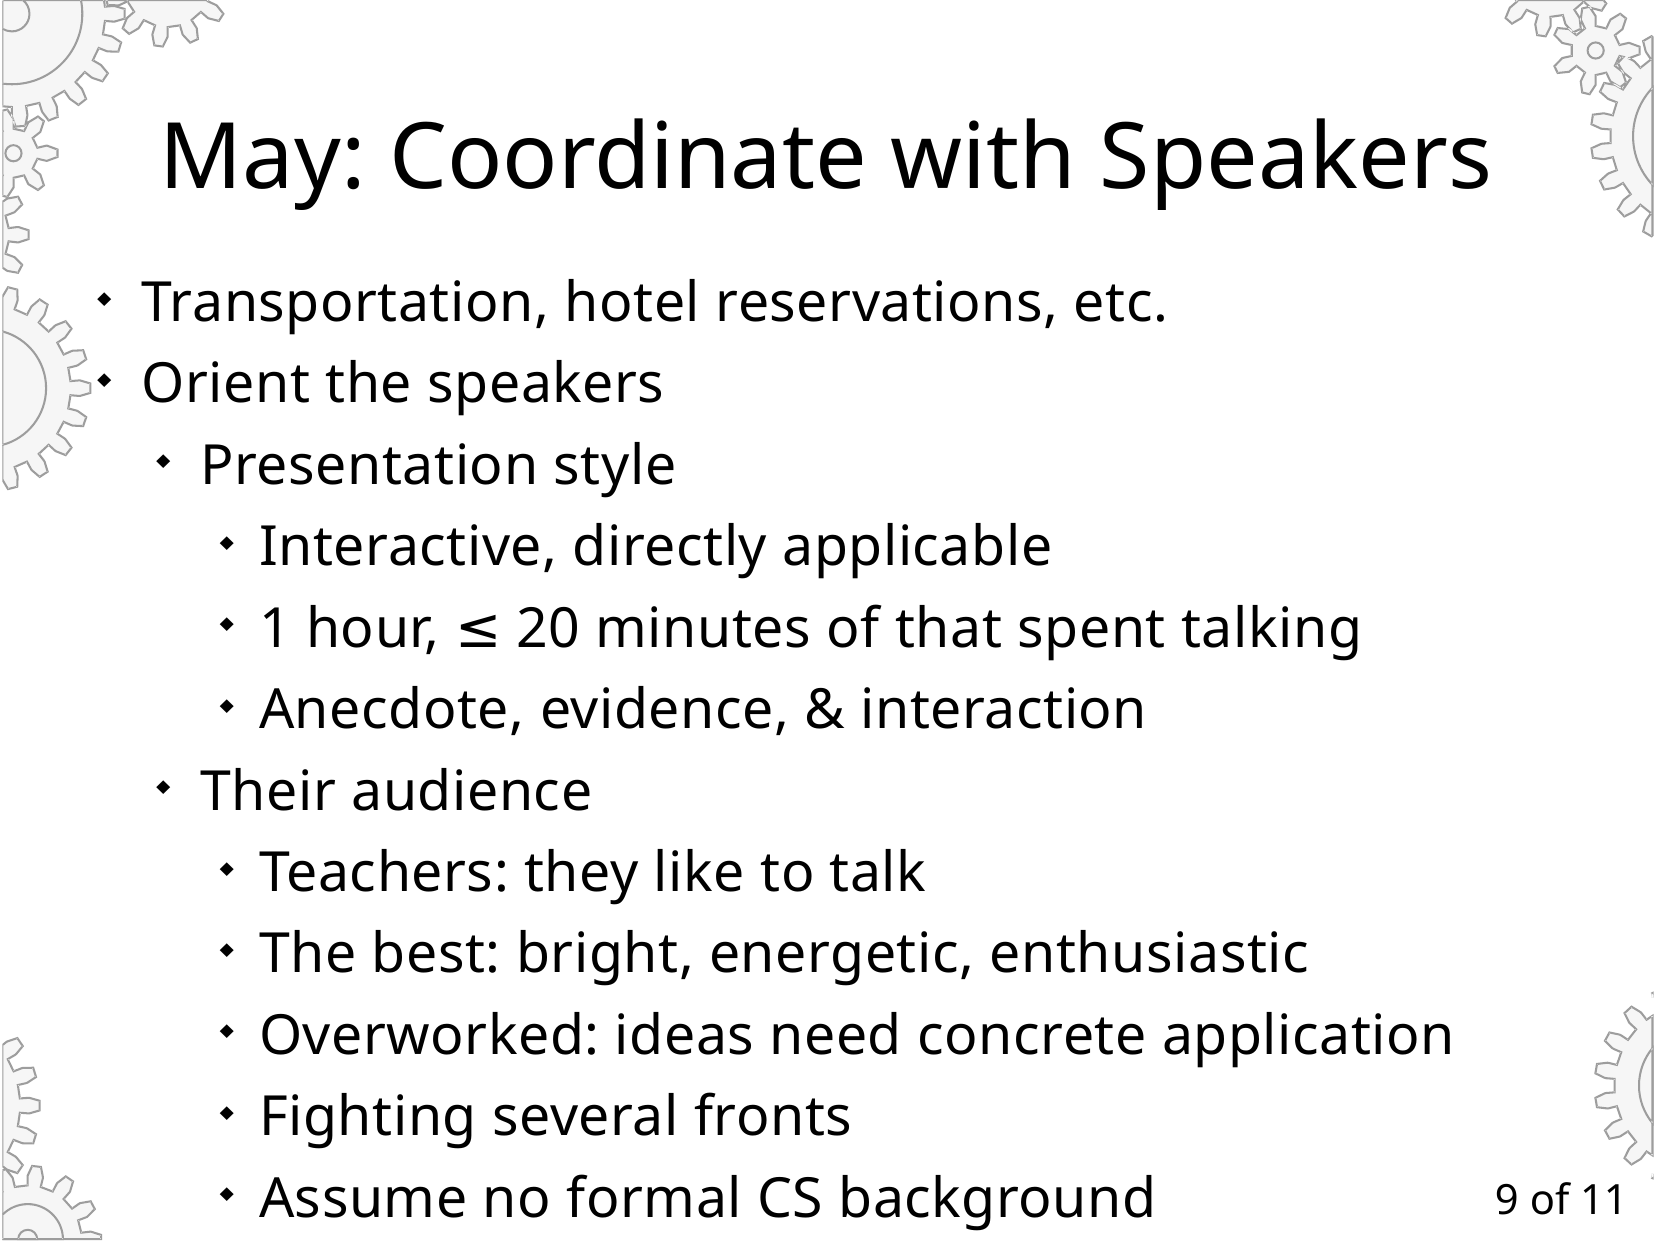

# May: Coordinate with Speakers
Transportation, hotel reservations, etc.
Orient the speakers
Presentation style
Interactive, directly applicable
1 hour, ≤ 20 minutes of that spent talking
Anecdote, evidence, & interaction
Their audience
Teachers: they like to talk
The best: bright, energetic, enthusiastic
Overworked: ideas need concrete application
Fighting several fronts
Assume no formal CS background